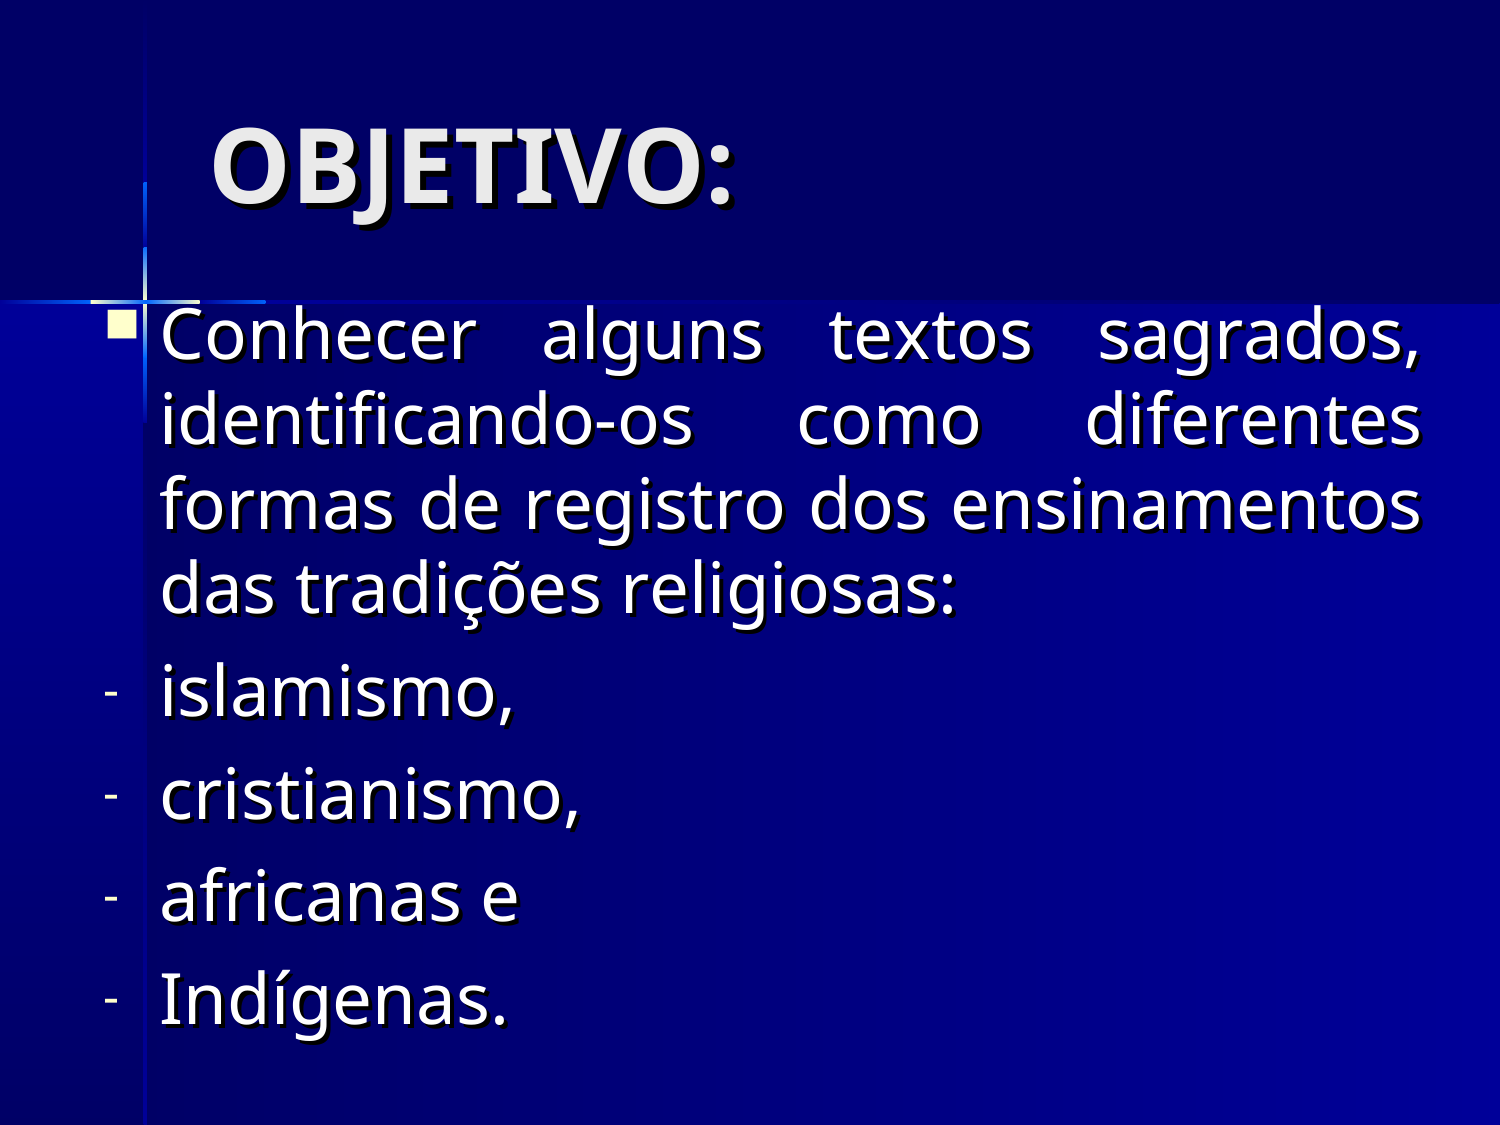

# OBJETIVO:
Conhecer alguns textos sagrados, identificando-os como diferentes formas de registro dos ensinamentos das tradições religiosas:
islamismo,
cristianismo,
africanas e
Indígenas.